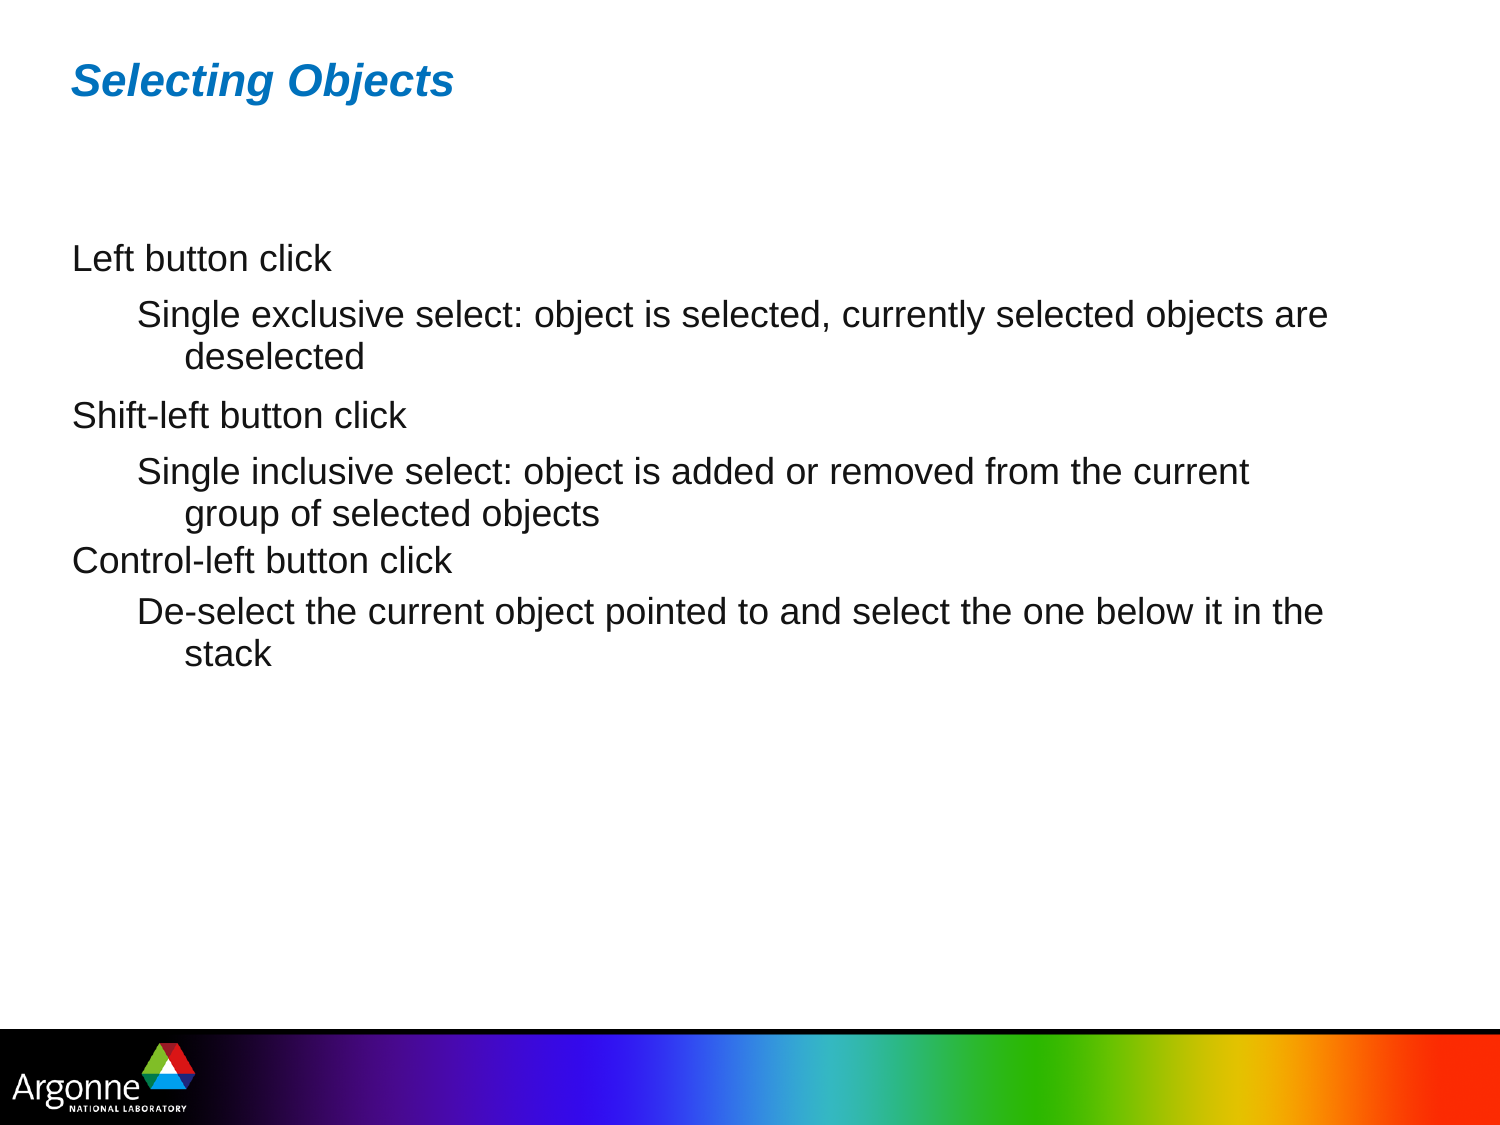

# Selecting Objects
Left button click
Single exclusive select: object is selected, currently selected objects are deselected
Shift-left button click
Single inclusive select: object is added or removed from the current group of selected objects
Control-left button click
De-select the current object pointed to and select the one below it in the stack